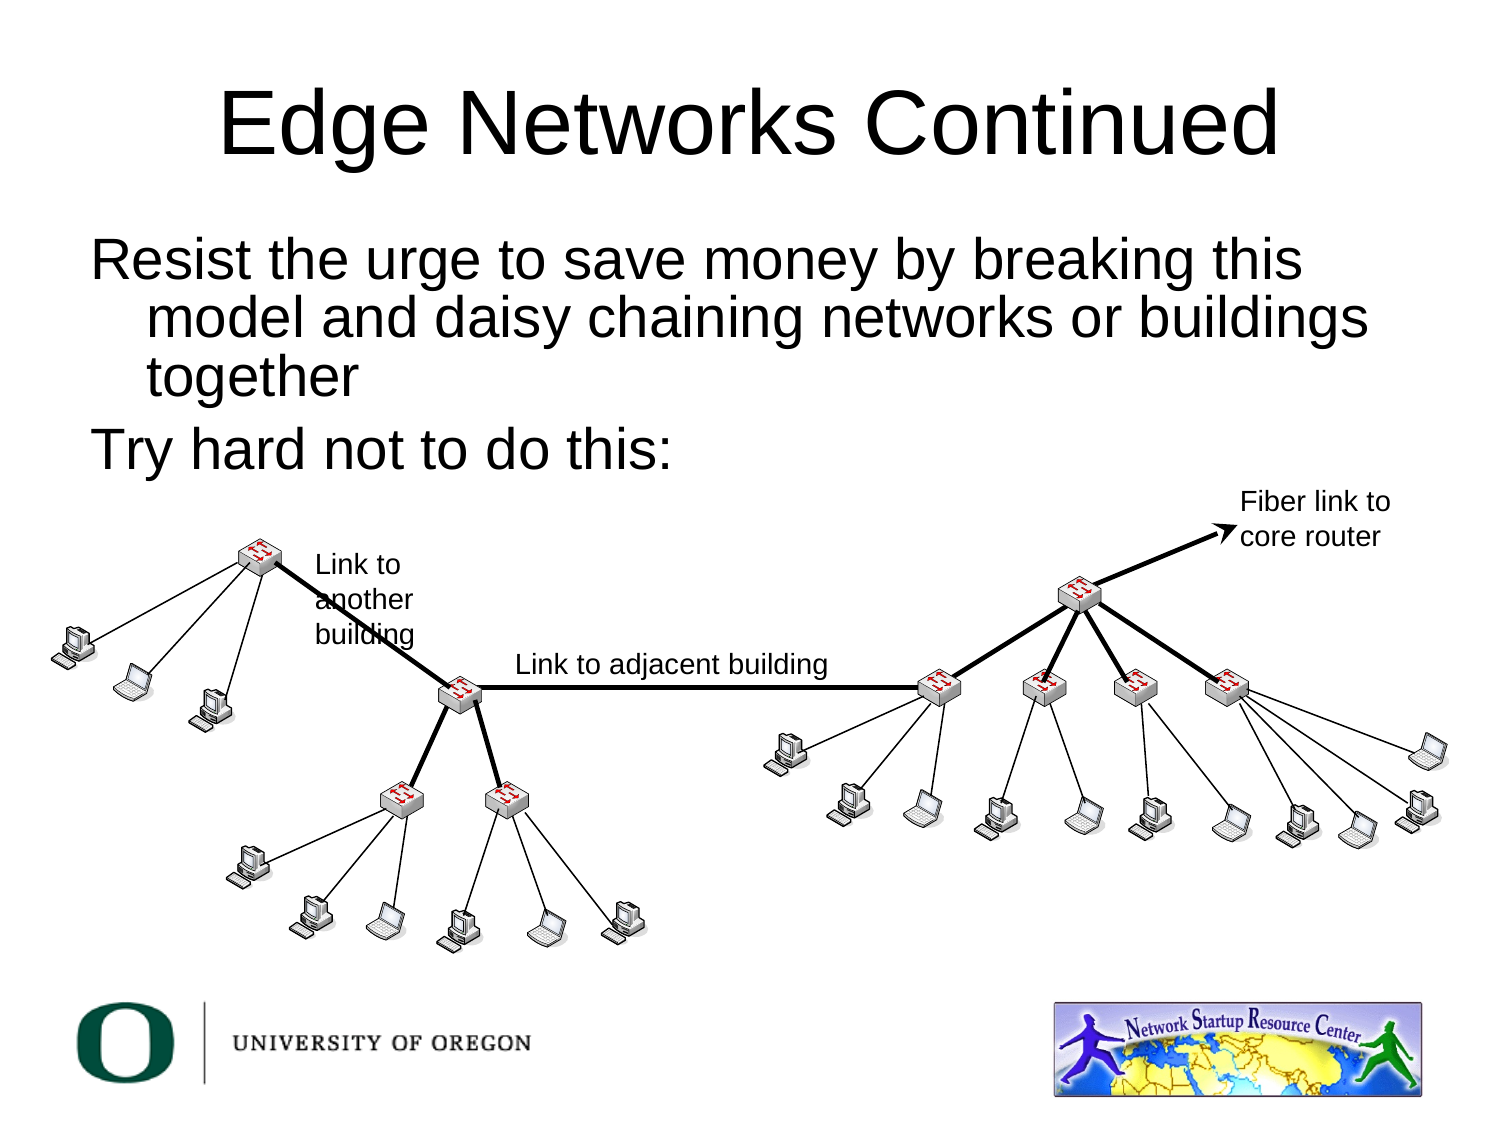

# Edge Networks Continued
Resist the urge to save money by breaking this model and daisy chaining networks or buildings together
Try hard not to do this:
Fiber link to core router
Link to another building
Link to adjacent building